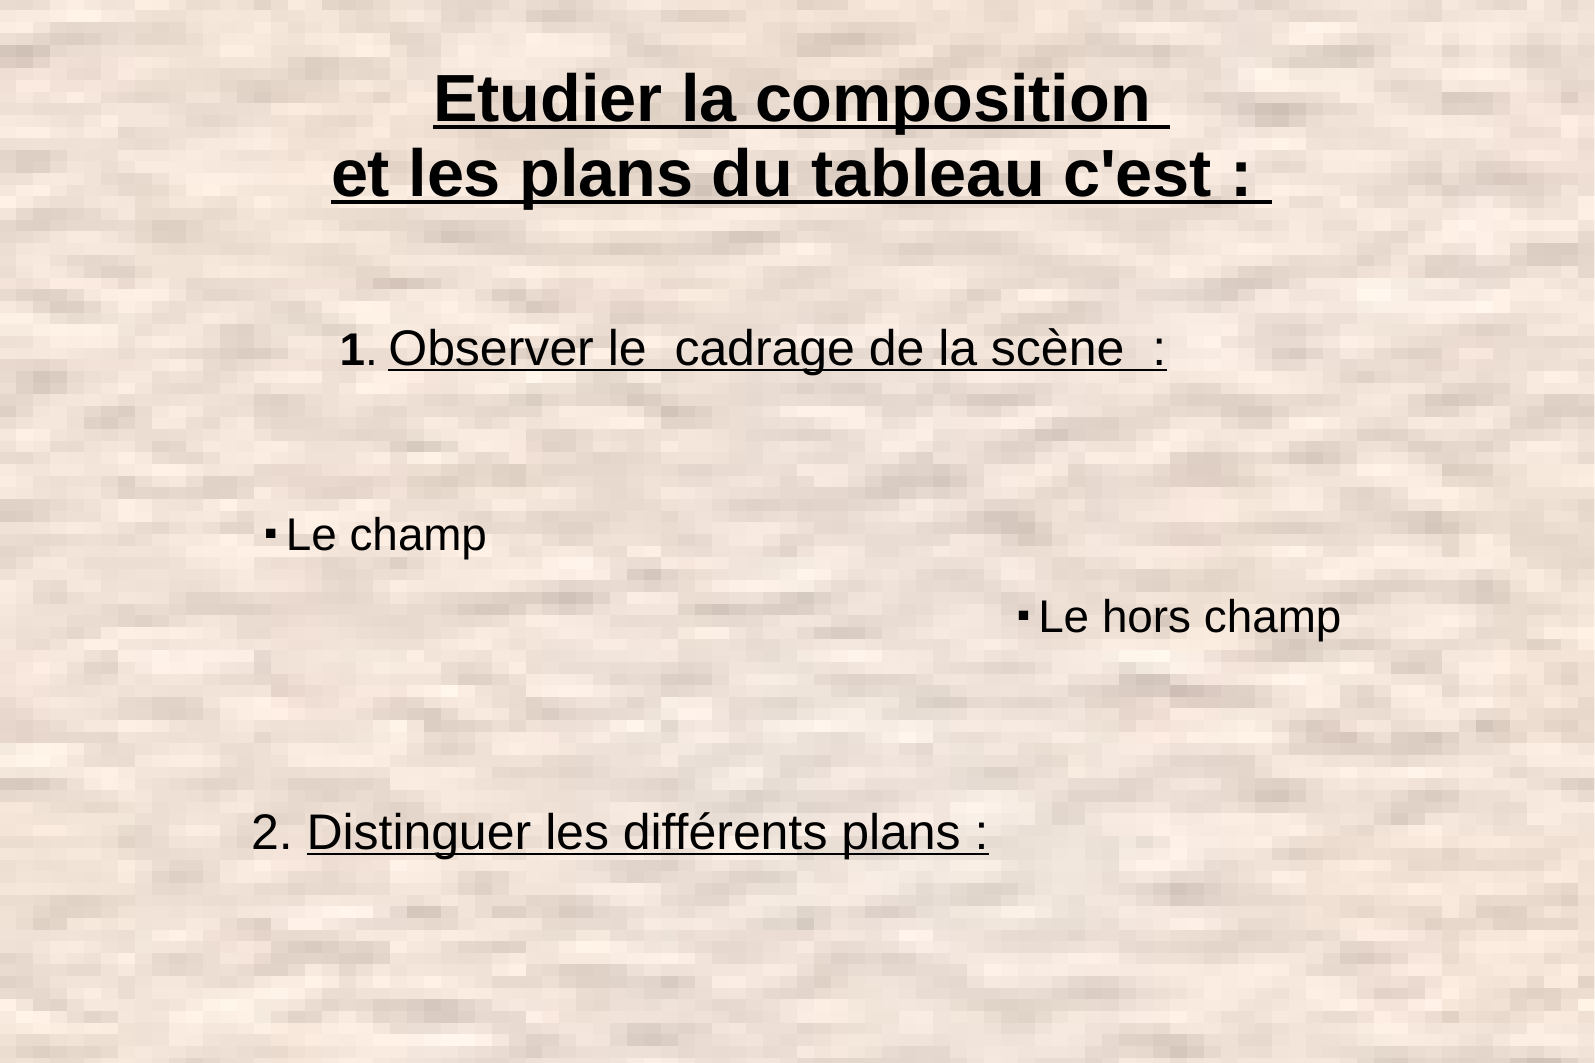

# Etudier la composition et les plans du tableau c'est :
1. Observer le cadrage de la scène :
 Le champ
 Le hors champ
2. Distinguer les différents plans :